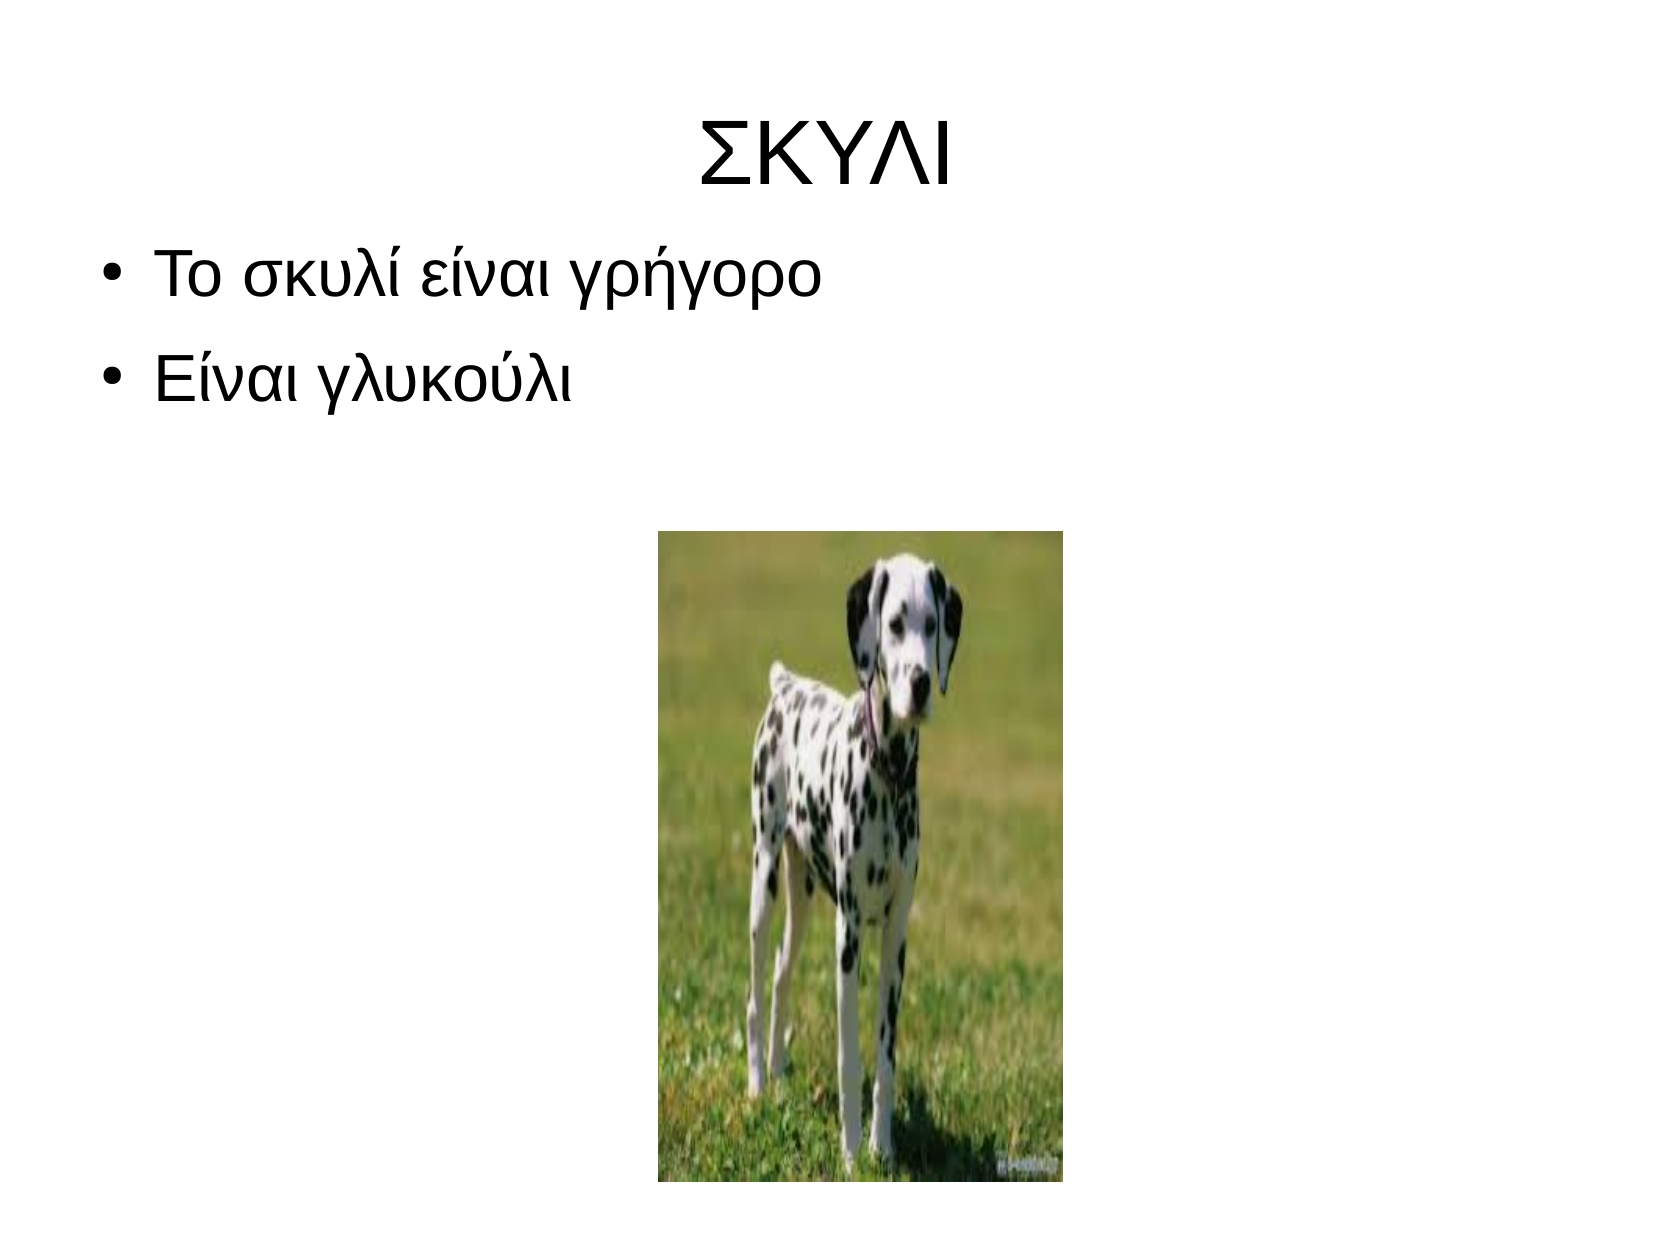

# ΣΚΥΛΙ
Το σκυλί είναι γρήγορο
Είναι γλυκούλι